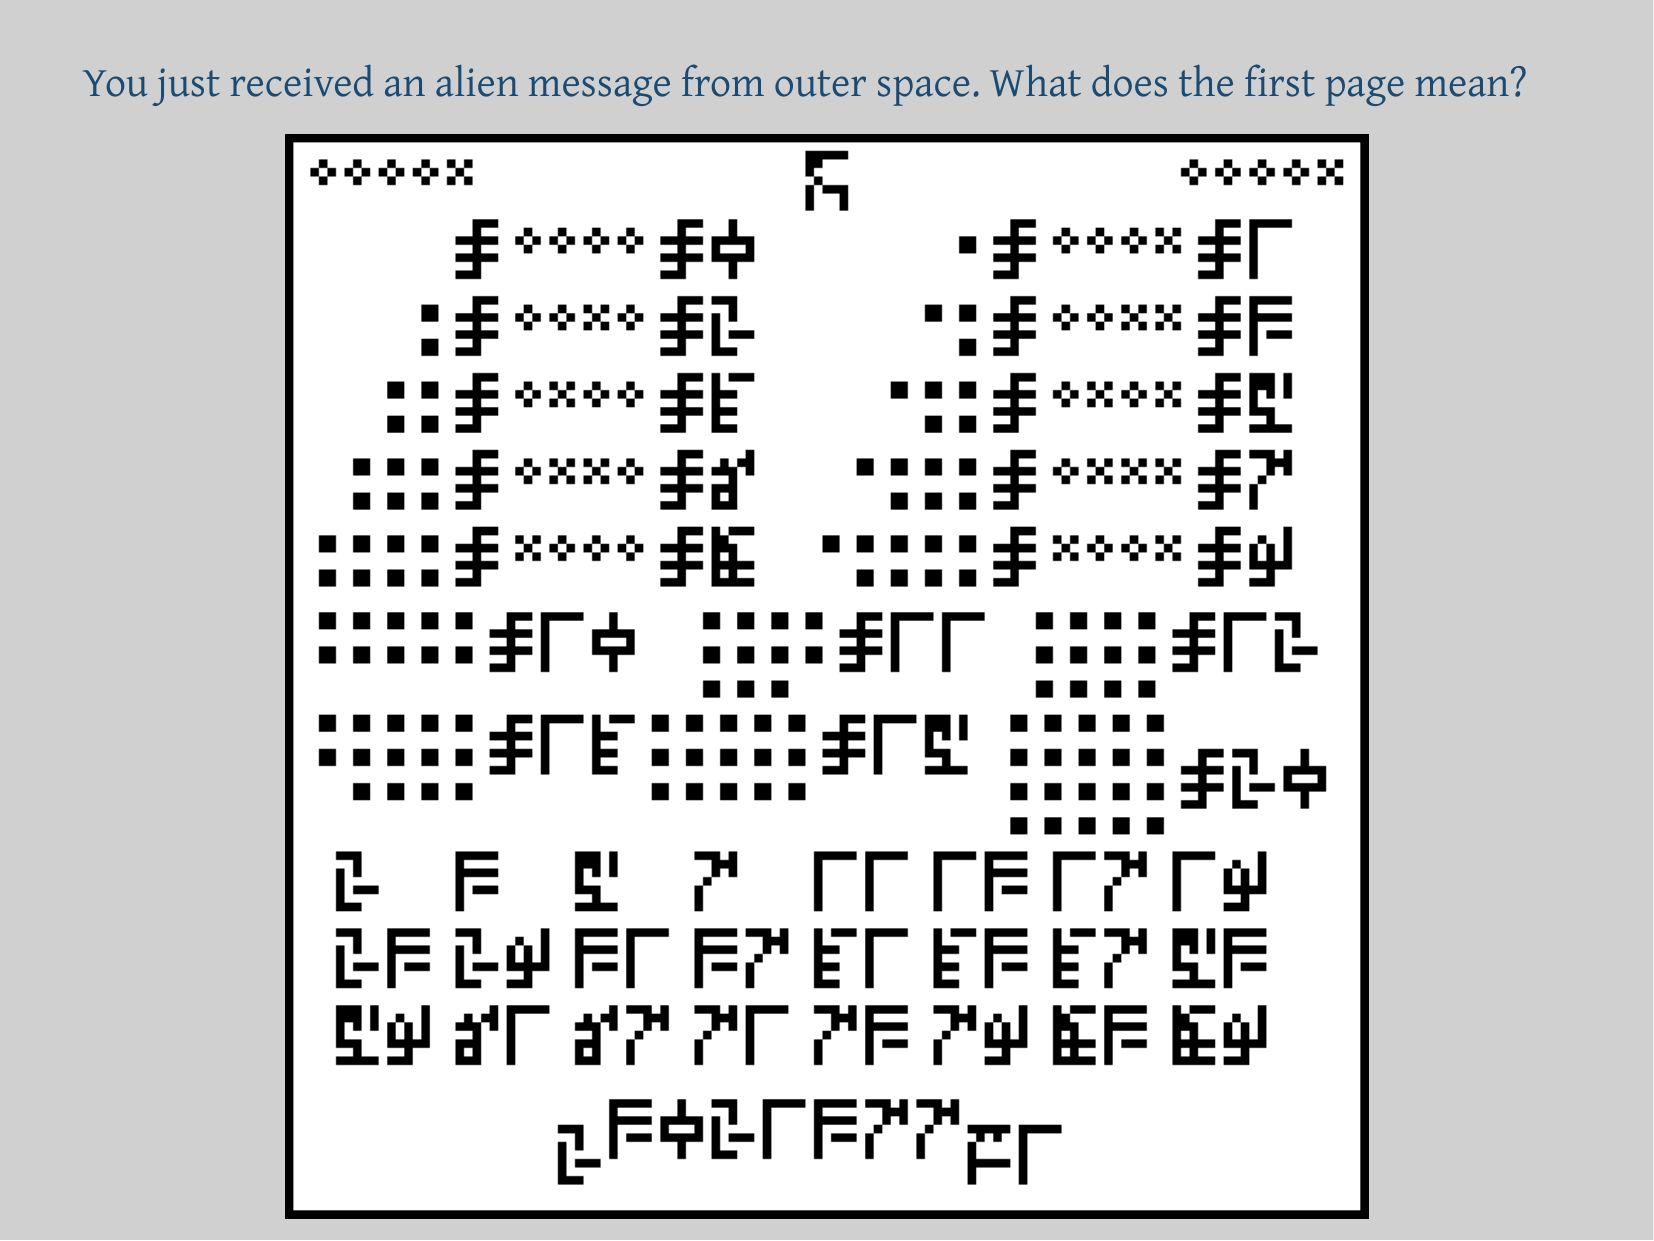

# You just received an alien message from outer space. What does the first page mean?